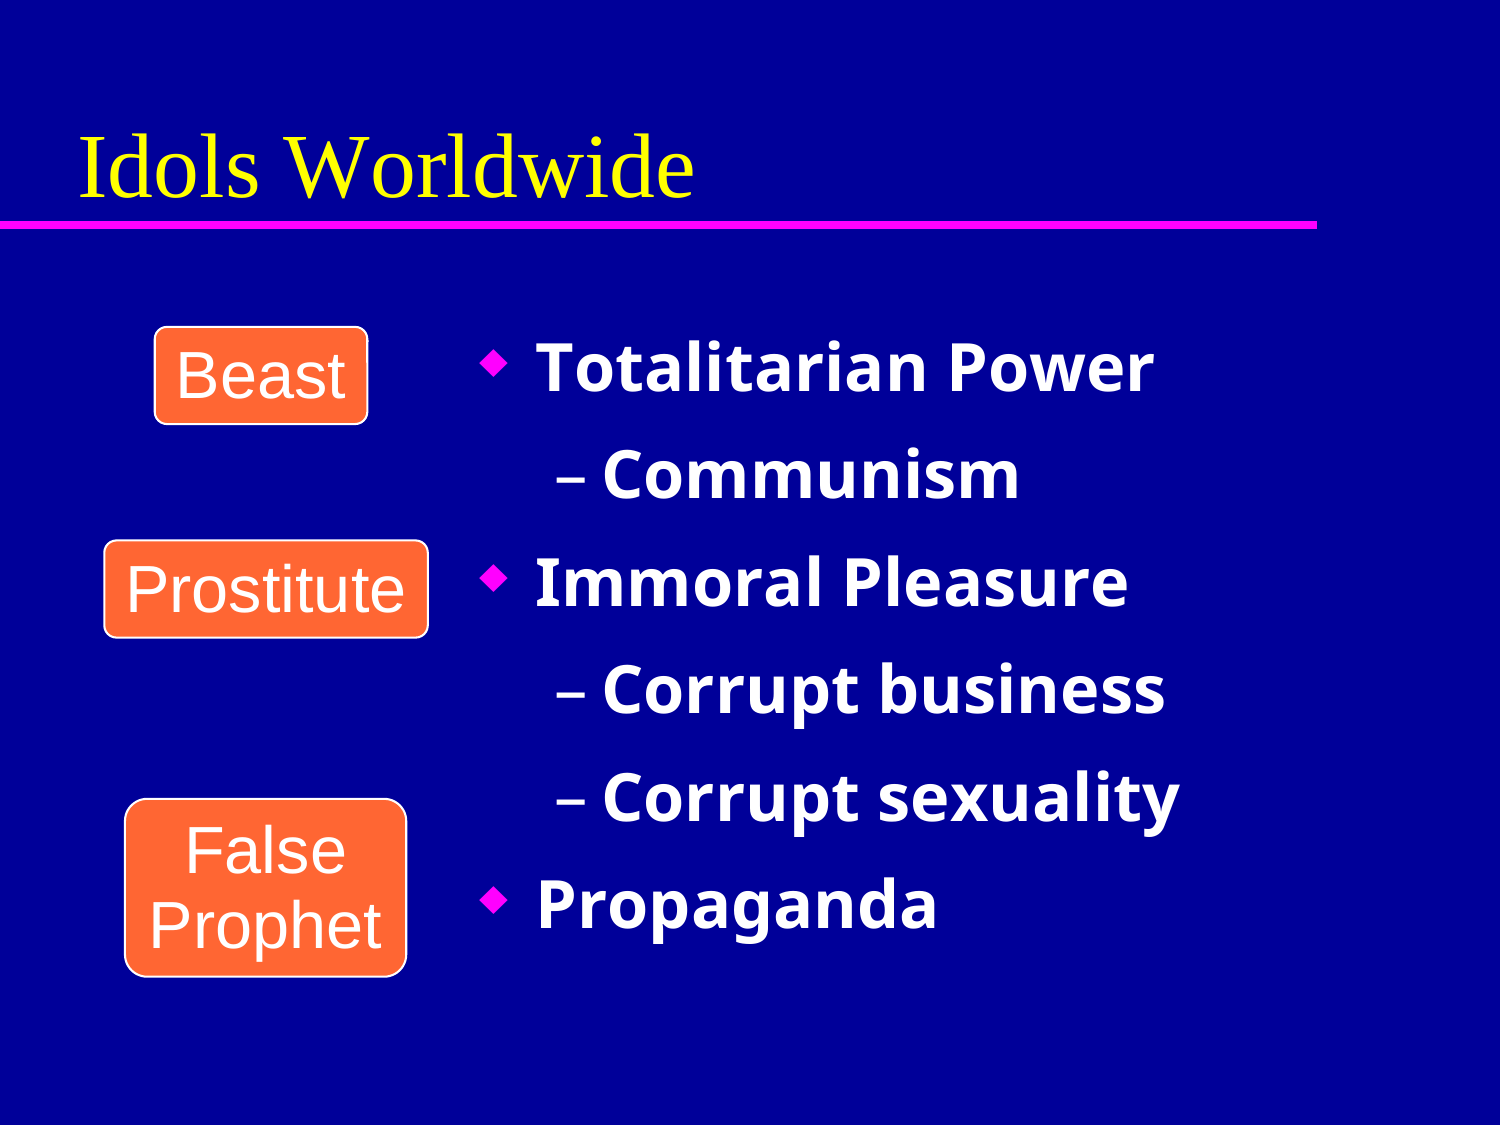

# Idols Worldwide
Totalitarian Power
Communism
Immoral Pleasure
Corrupt business
Corrupt sexuality
Propaganda
Beast
Prostitute
False
Prophet